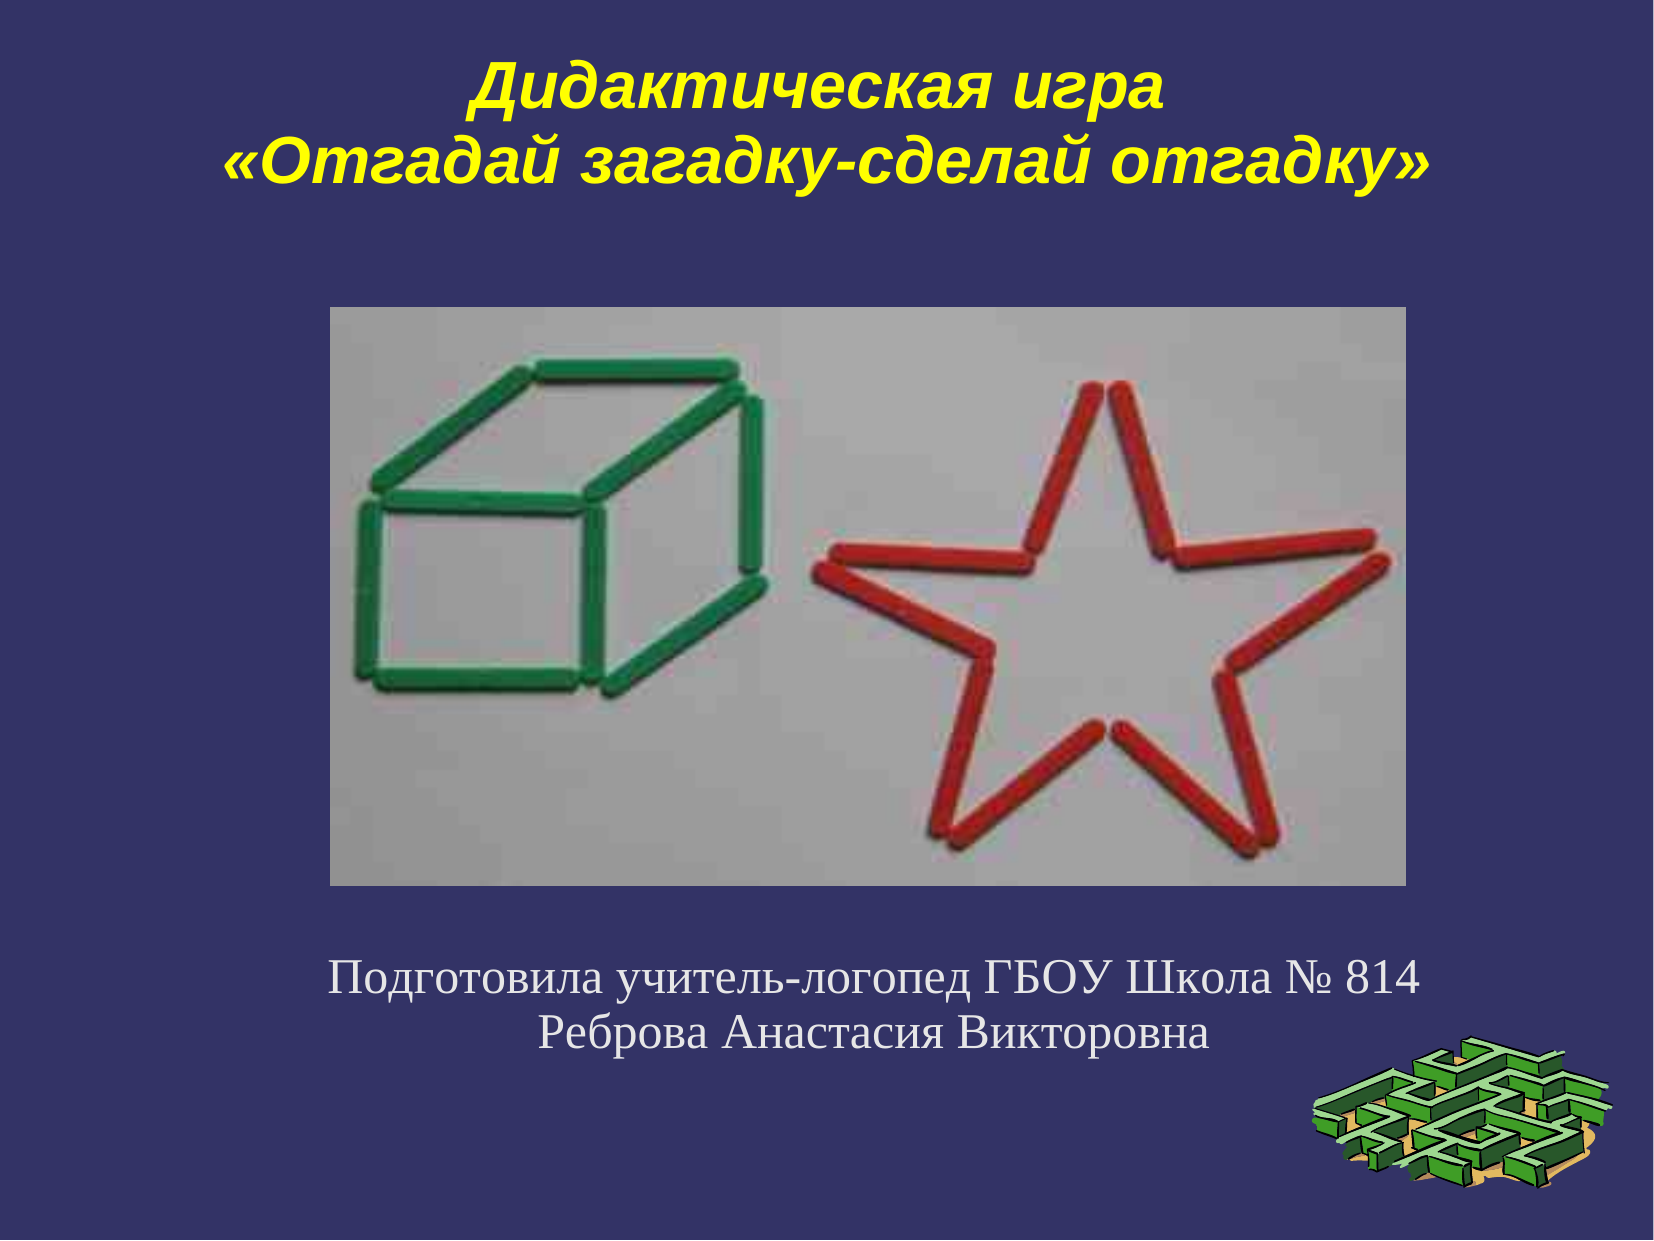

# Дидактическая игра «Отгадай загадку-сделай отгадку»
Подготовила учитель-логопед ГБОУ Школа № 814
Реброва Анастасия Викторовна